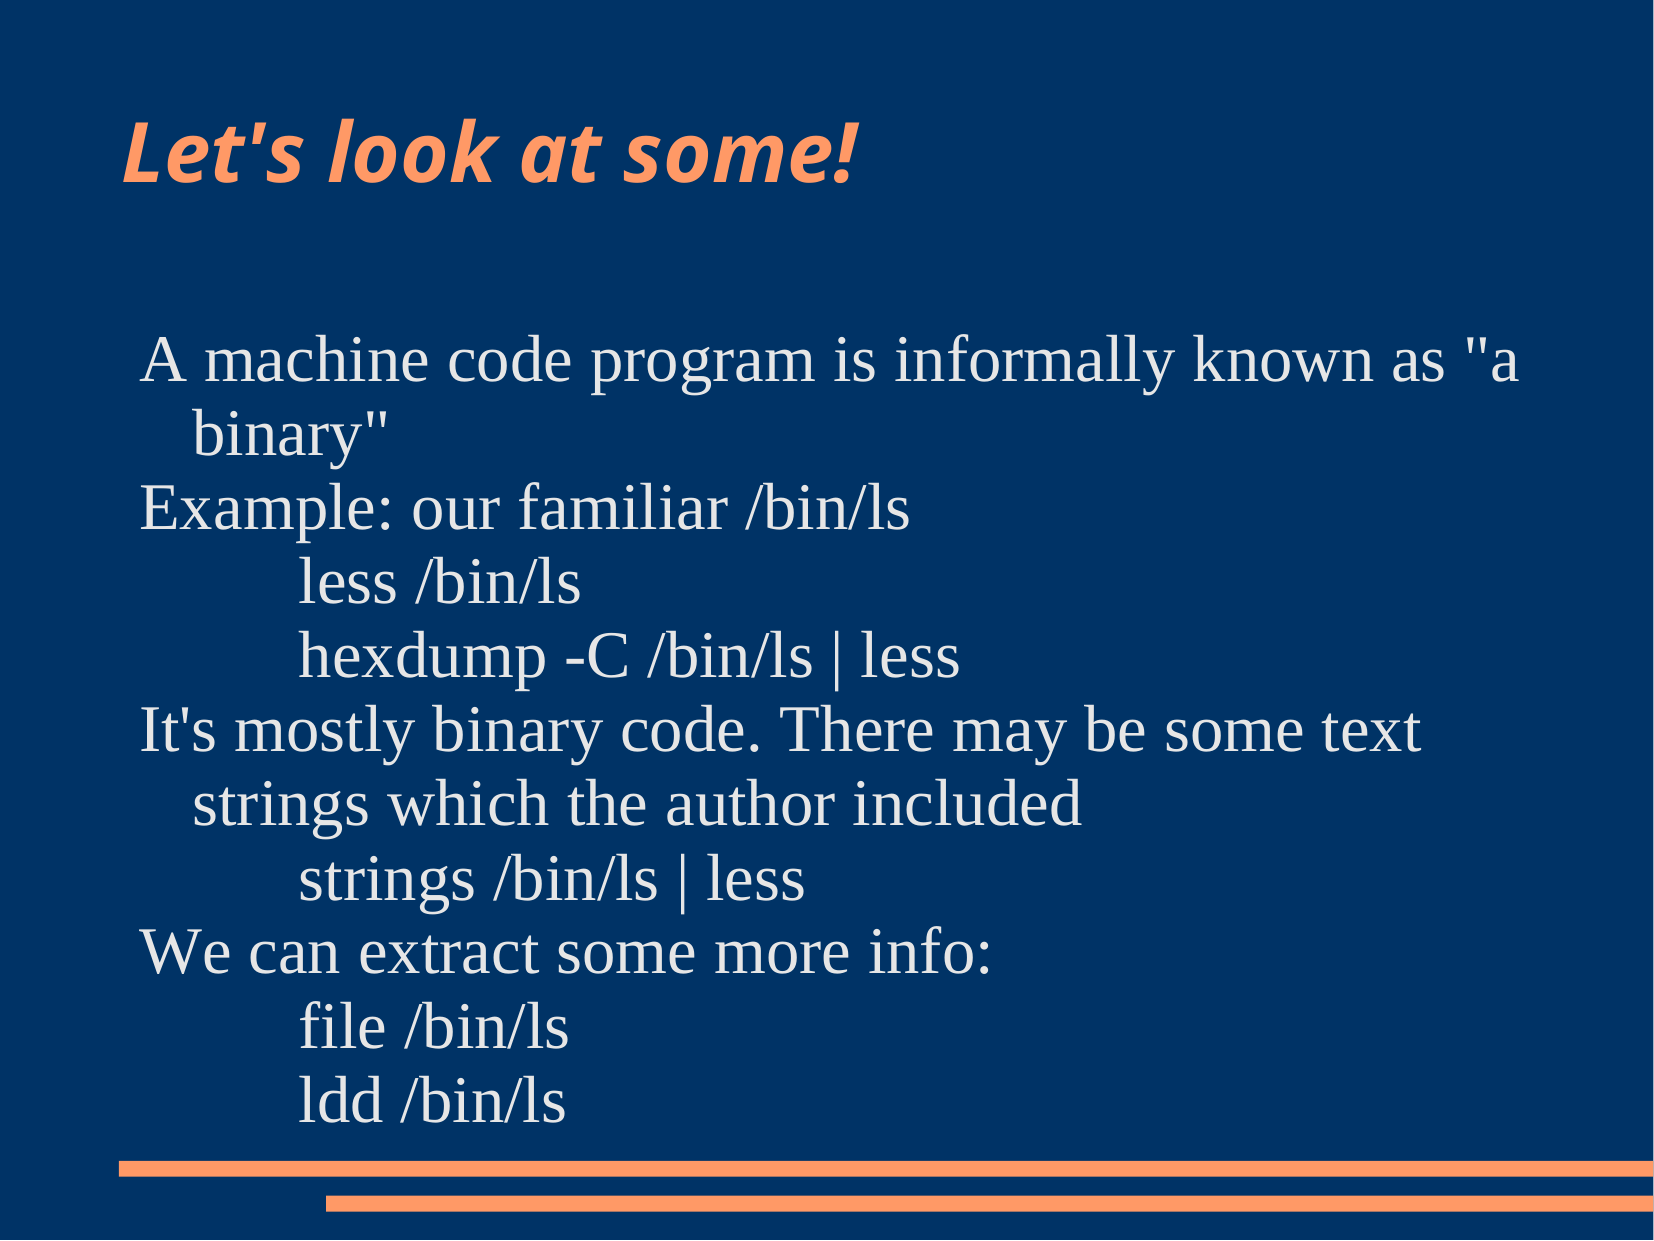

# Let's look at some!
A machine code program is informally known as "a binary"
Example: our familiar /bin/ls
less /bin/ls
hexdump -C /bin/ls | less
It's mostly binary code. There may be some text strings which the author included
strings /bin/ls | less
We can extract some more info:
file /bin/ls
ldd /bin/ls